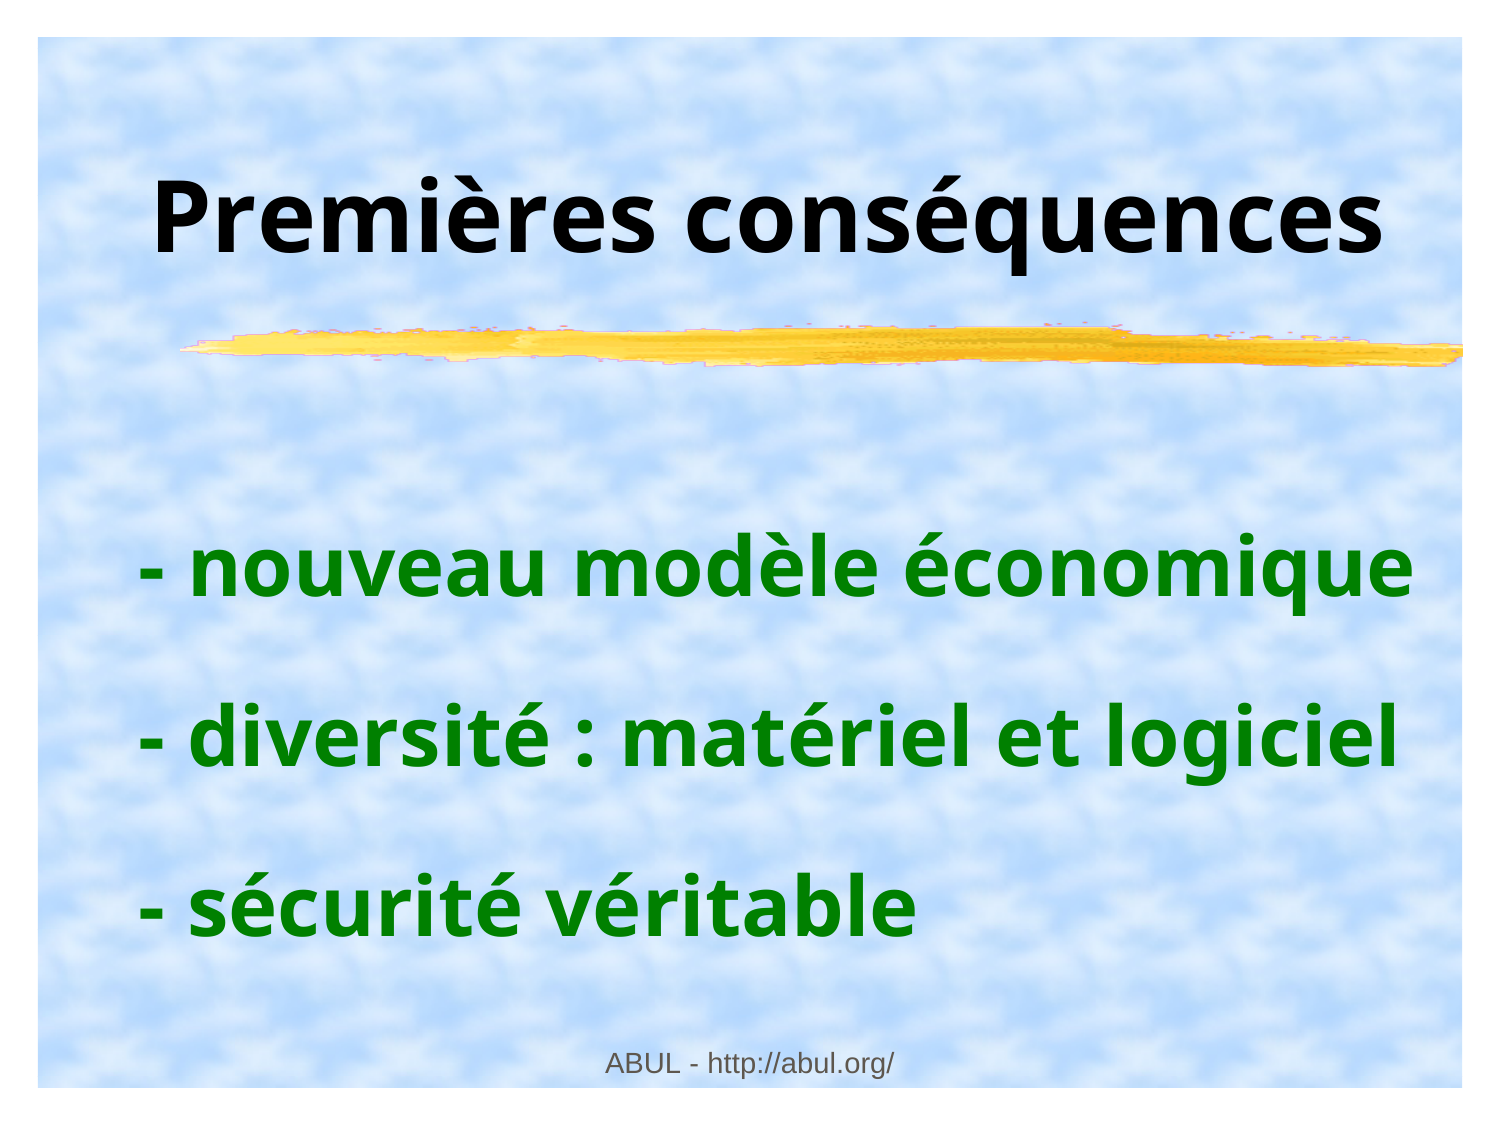

Premières conséquences
# - nouveau modèle économique - diversité : matériel et logiciel - sécurité véritable